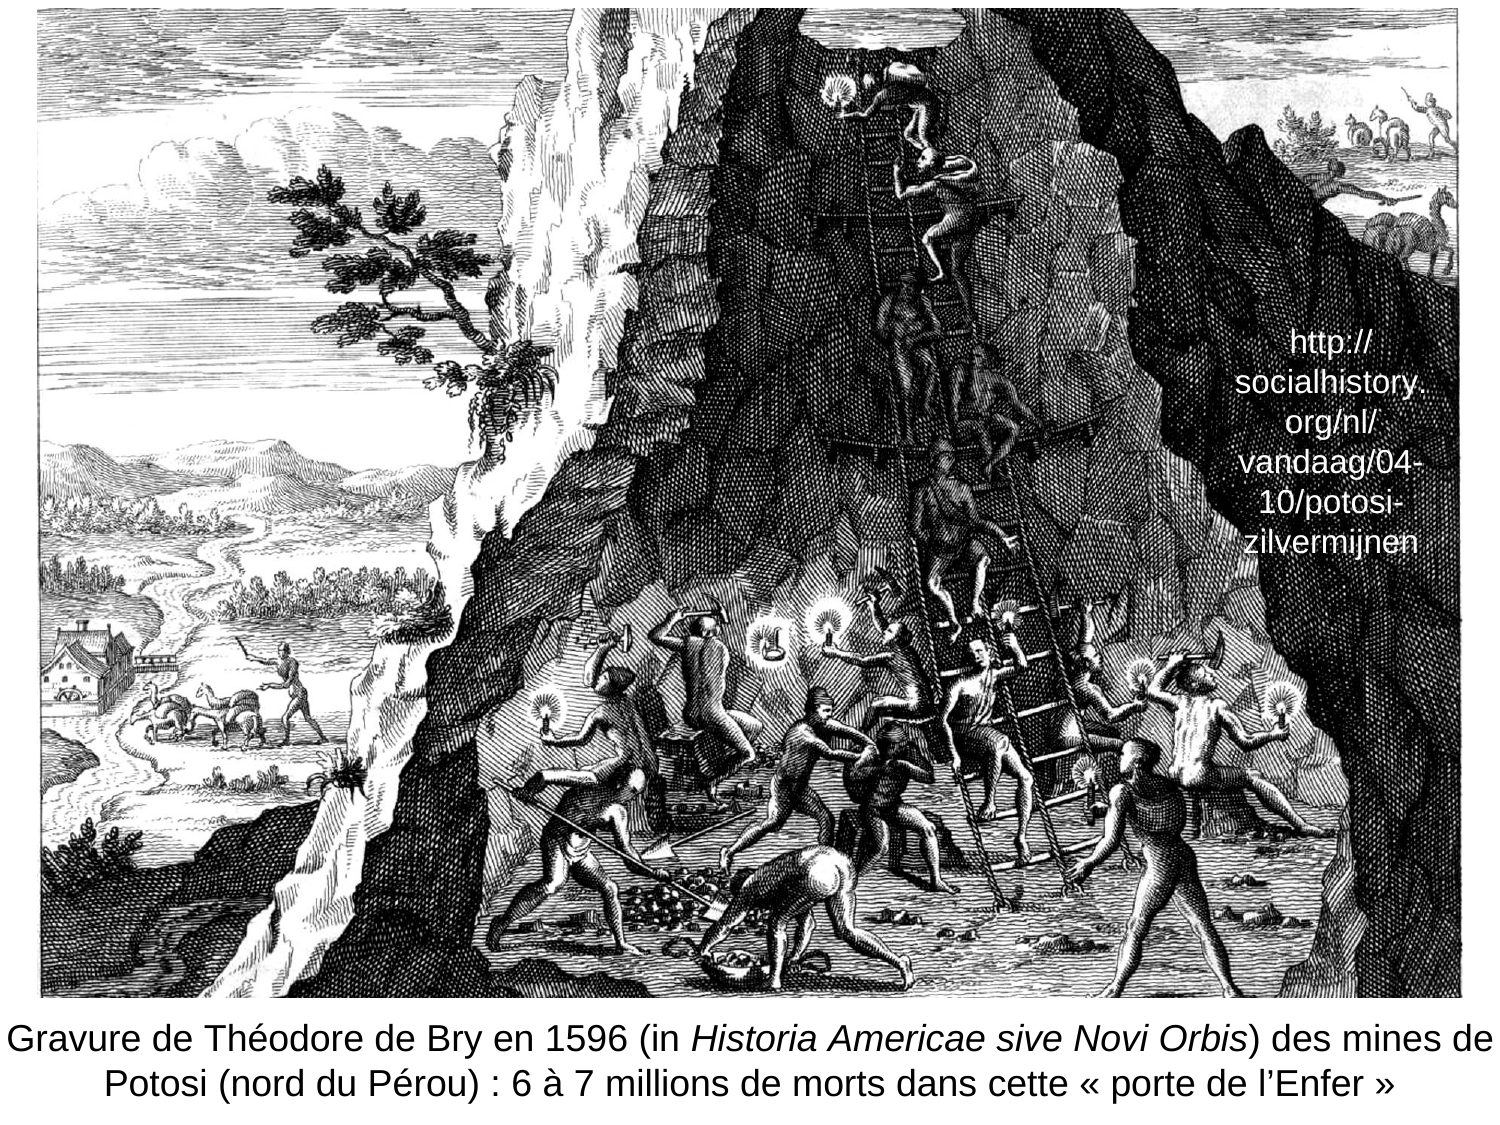

http://socialhistory.org/nl/vandaag/04-10/potosi-zilvermijnen
Gravure de Théodore de Bry en 1596 (in Historia Americae sive Novi Orbis) des mines de Potosi (nord du Pérou) : 6 à 7 millions de morts dans cette « porte de l’Enfer »